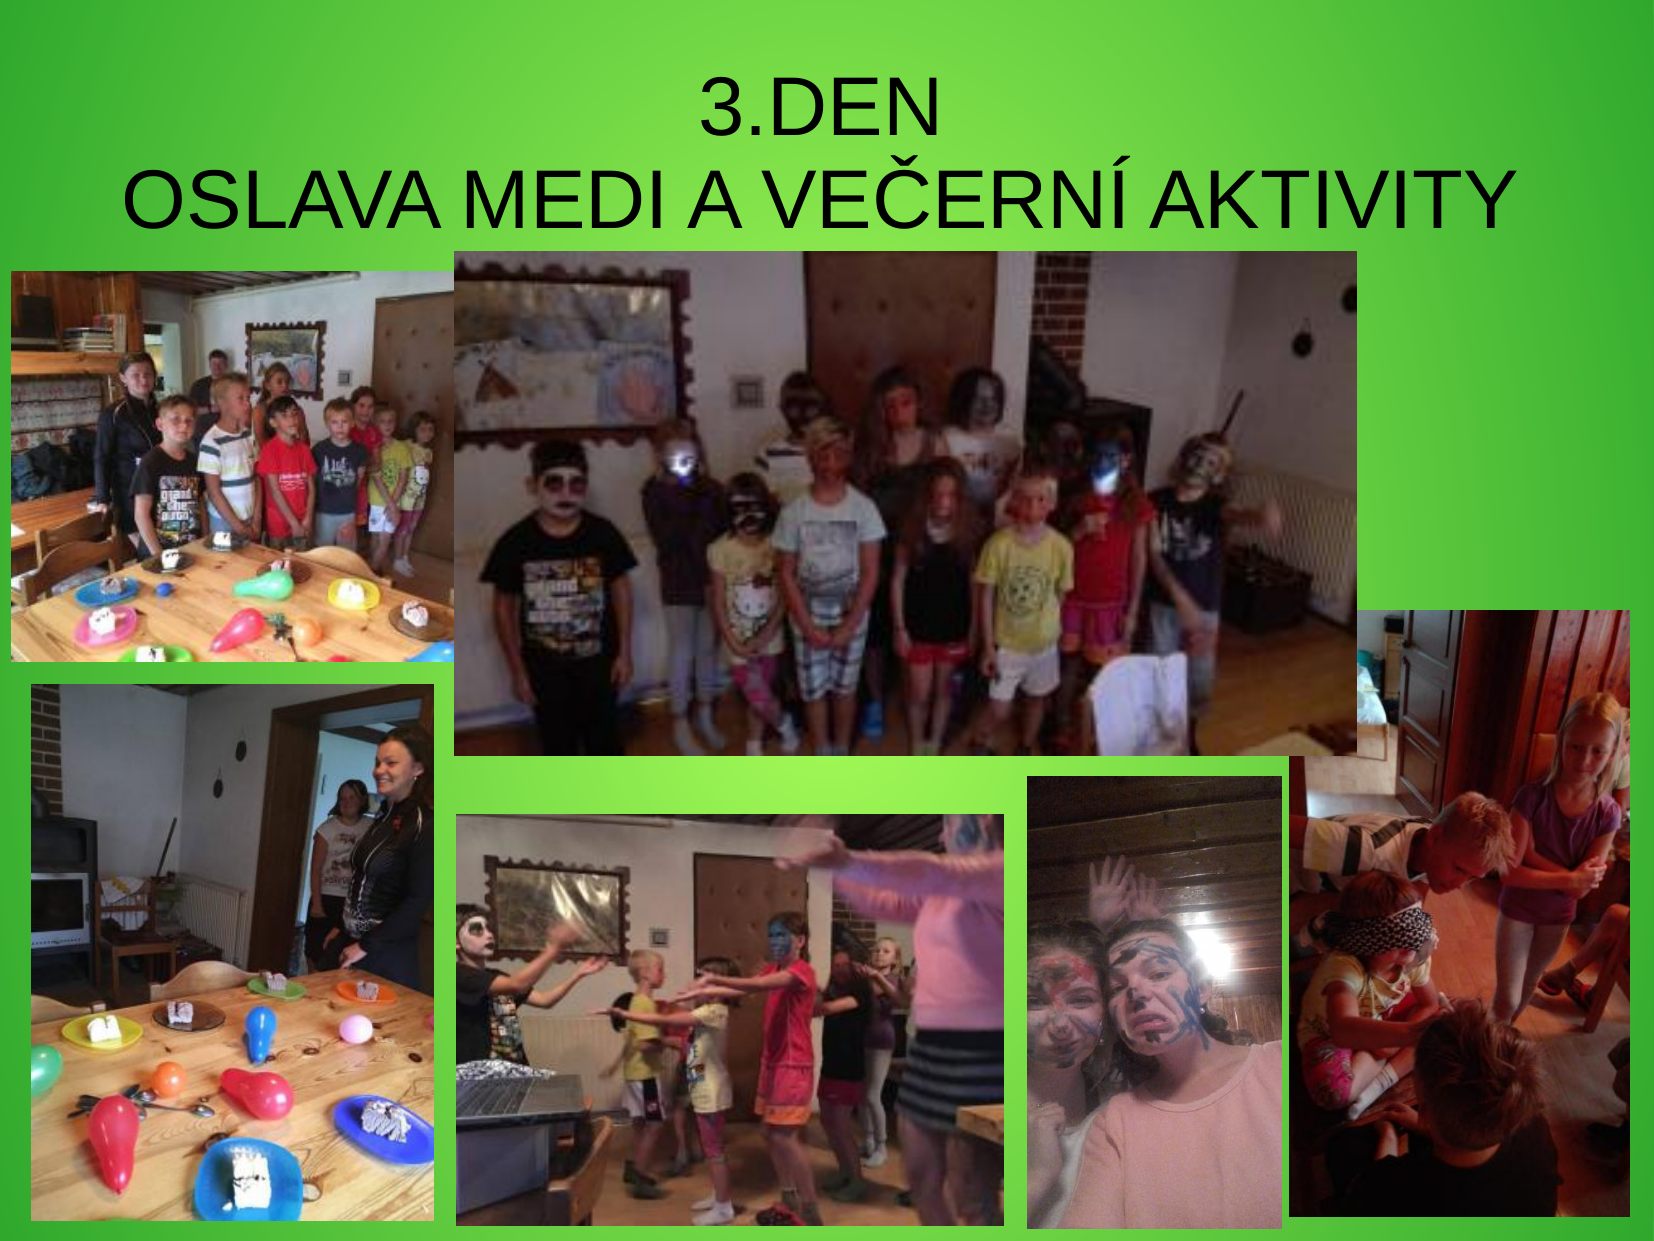

# 3.DEN OSLAVA MEDI A VEČERNÍ AKTIVITY